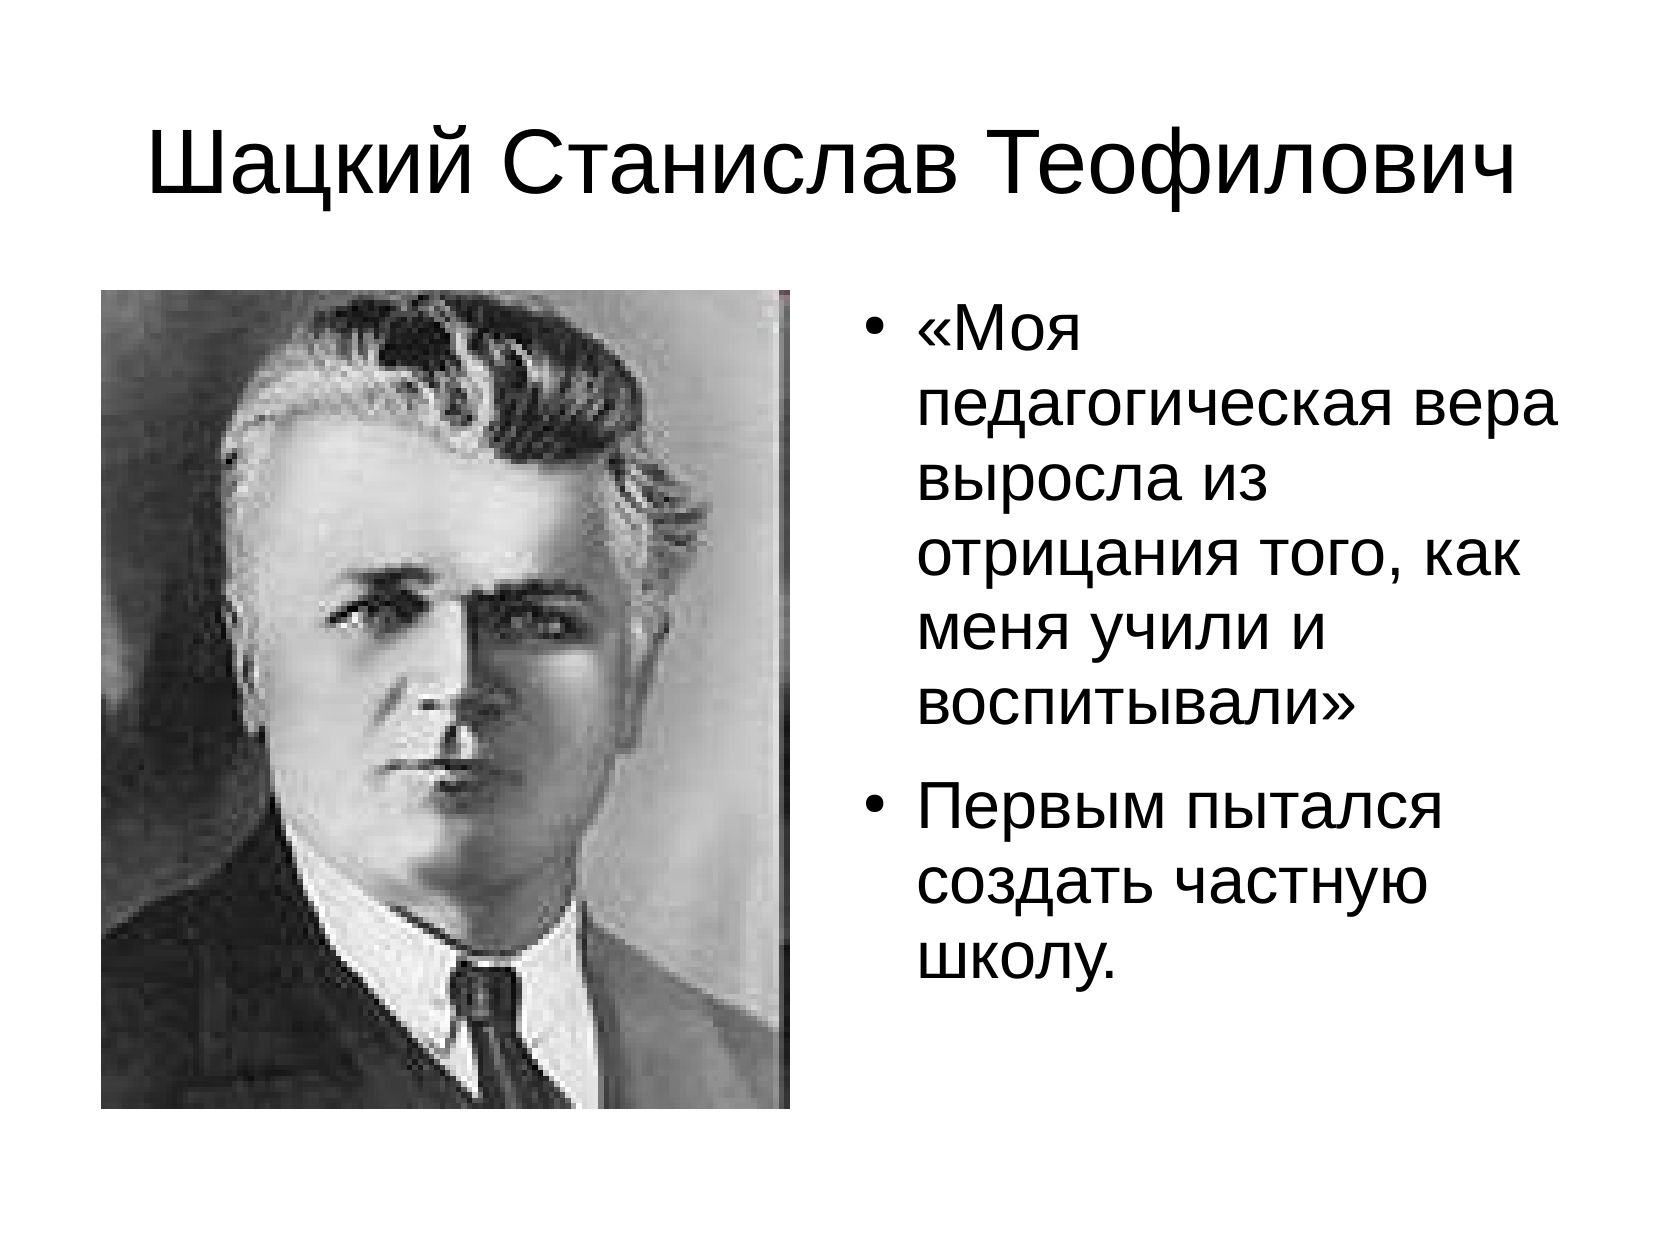

# Шацкий Станислав Теофилович
«Моя педагогическая вера выросла из отрицания того, как меня учили и воспитывали»
Первым пытался создать частную школу.